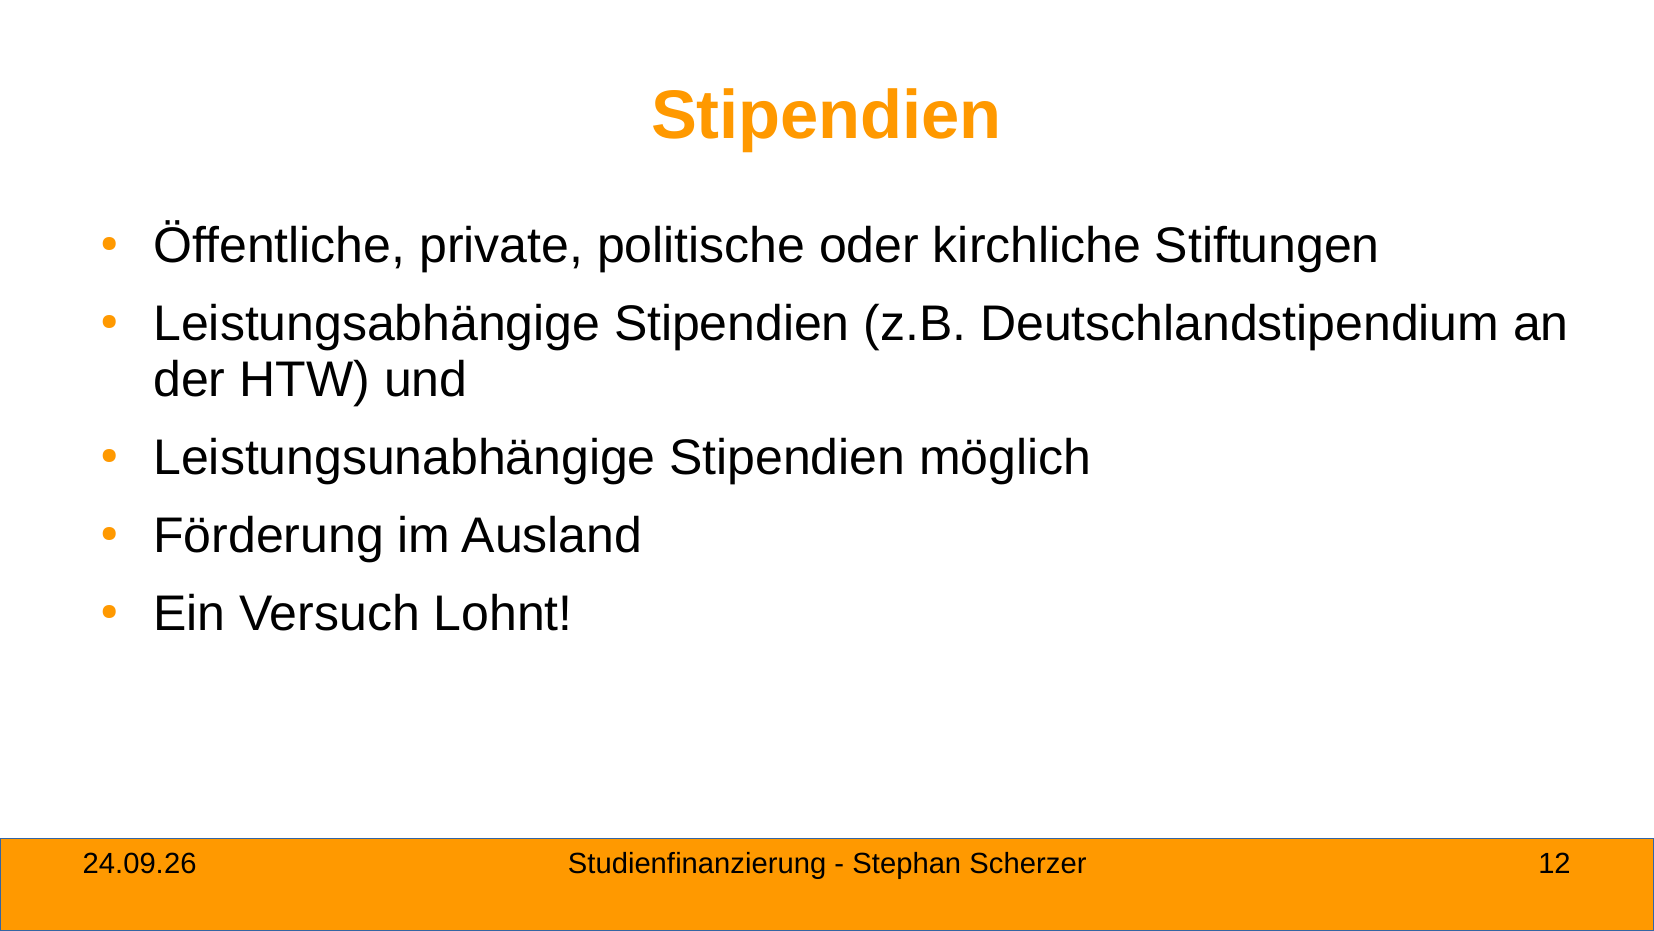

# Stipendien
Öffentliche, private, politische oder kirchliche Stiftungen
Leistungsabhängige Stipendien (z.B. Deutschlandstipendium an der HTW) und
Leistungsunabhängige Stipendien möglich
Förderung im Ausland
Ein Versuch Lohnt!
Studienfinanzierung - Stephan Scherzer
12